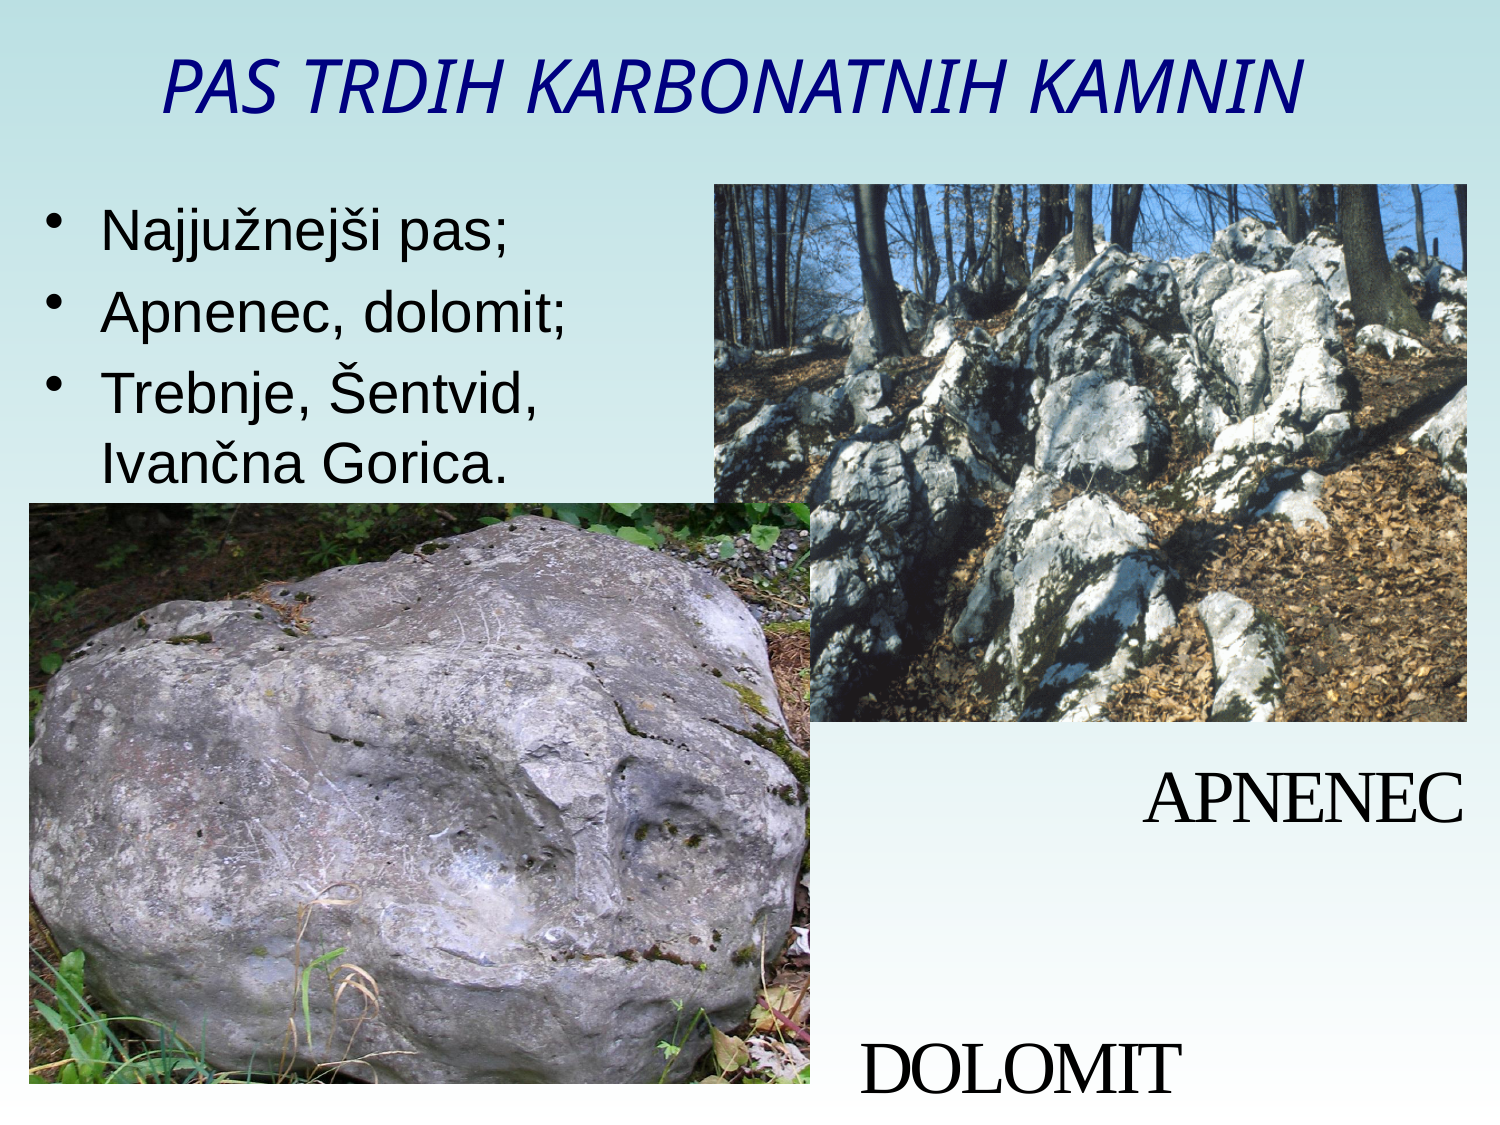

PAS TRDIH KARBONATNIH KAMNIN
# Najjužnejši pas;
Apnenec, dolomit;
Trebnje, Šentvid, Ivančna Gorica.
APNENEC
DOLOMIT